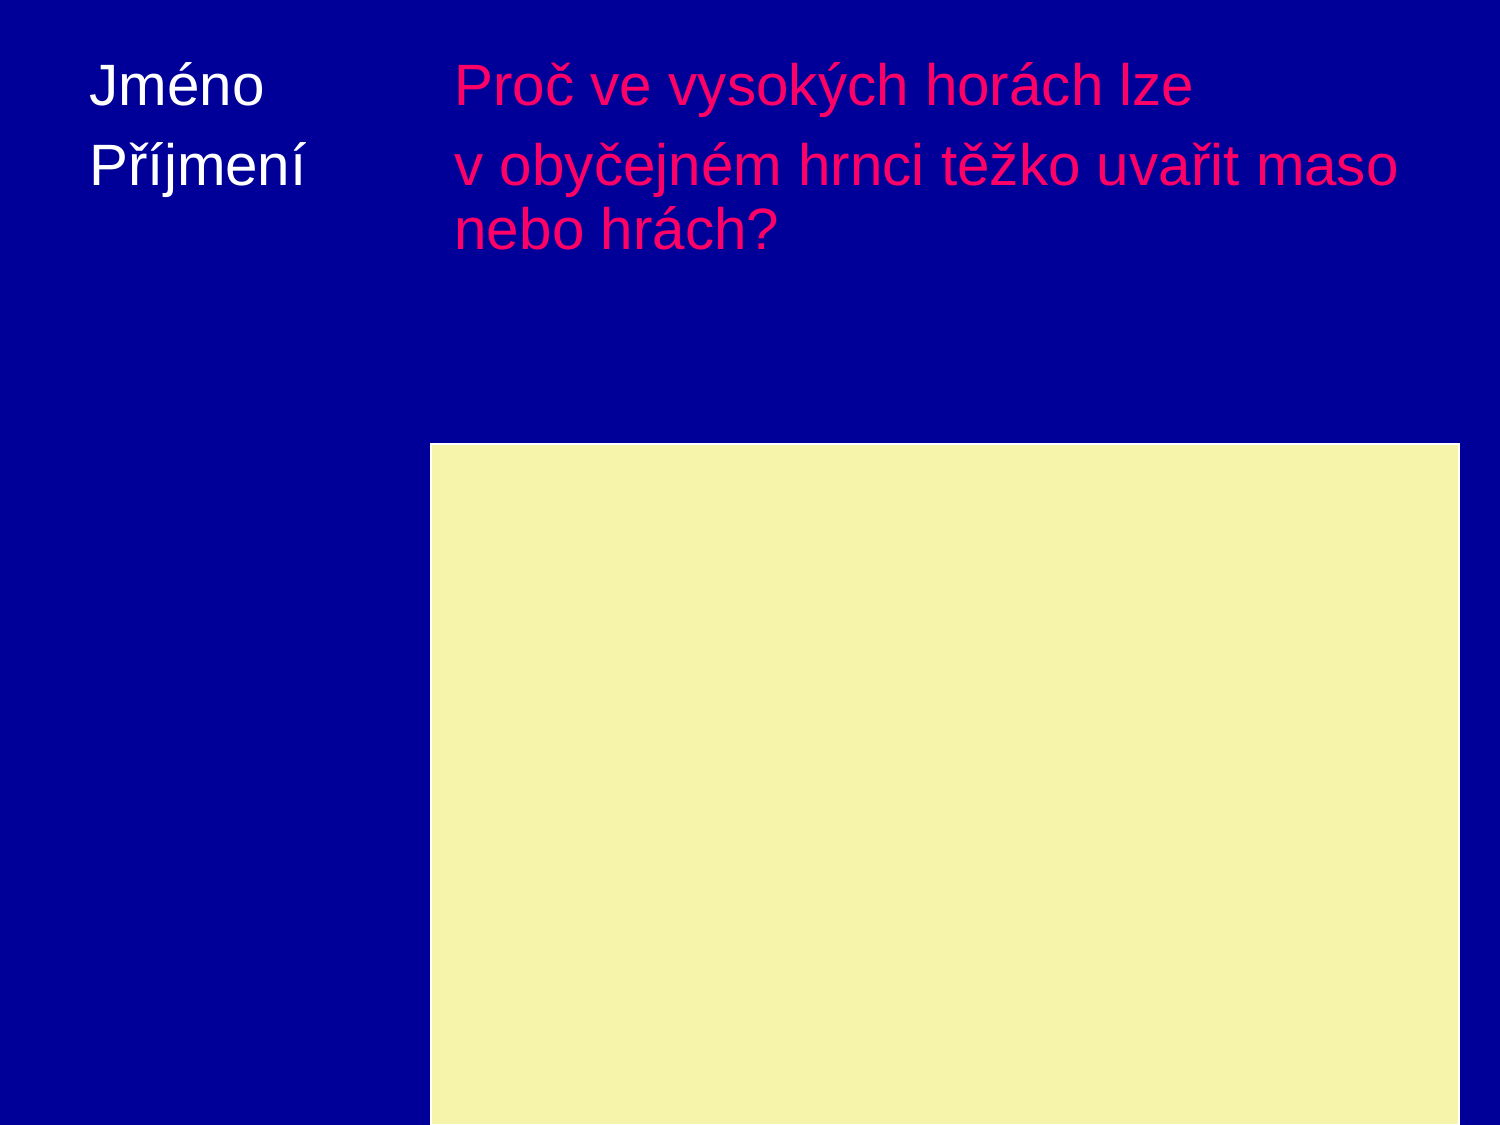

Jméno
Příjmení
Proč ve vysokých horách lze
v obyčejném hrnci těžko uvařit maso nebo hrách?
V důsledku nižšího atmosférického tlaku vře
voda v otevřené nádobě již při nižší teplotě
a nemůže dosáhnout teploty vyšší. Tak např.
v nadmořské výšce 4 500 m může dosáhnout
voda při varu pouze teploty asi 85 °C.